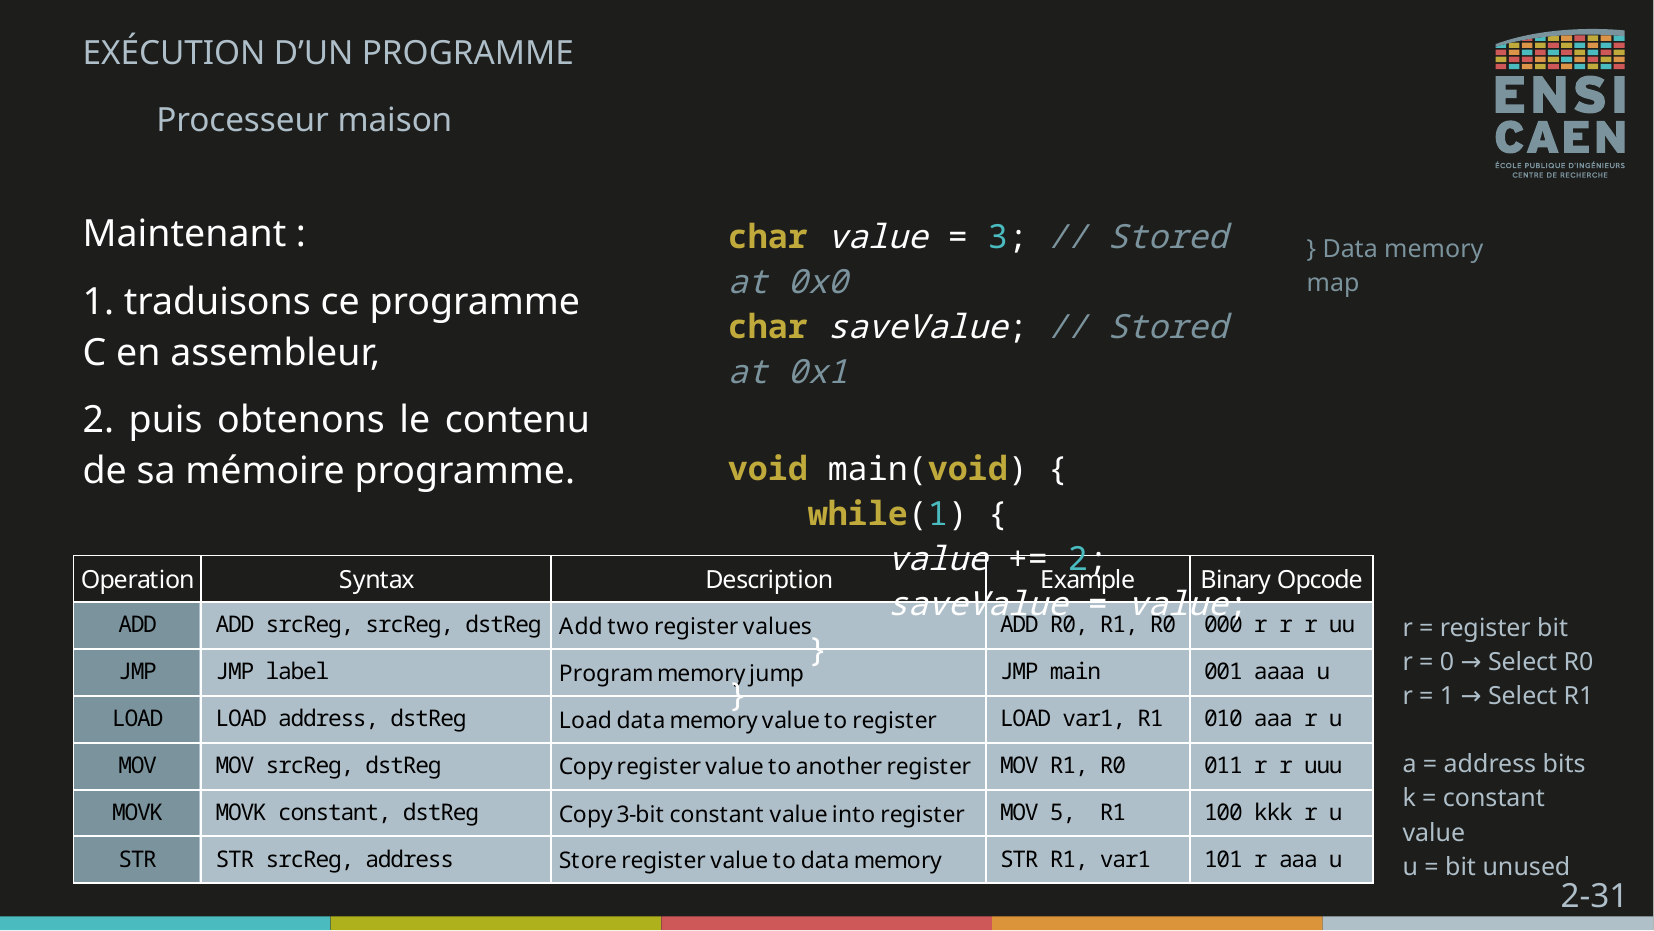

# EXÉCUTION D’UN PROGRAMME Processeur maison
char value = 3; // Stored at 0x0
char saveValue; // Stored at 0x1
void main(void) {
 while(1) {
 value += 2;
 saveValue = value;
 }
}
Maintenant :
1. traduisons ce programme C en assembleur,
2. puis obtenons le contenu de sa mémoire programme.
} Data memory map
r = register bit
r = 0 → Select R0
r = 1 → Select R1
a = address bits
k = constant value
u = bit unused